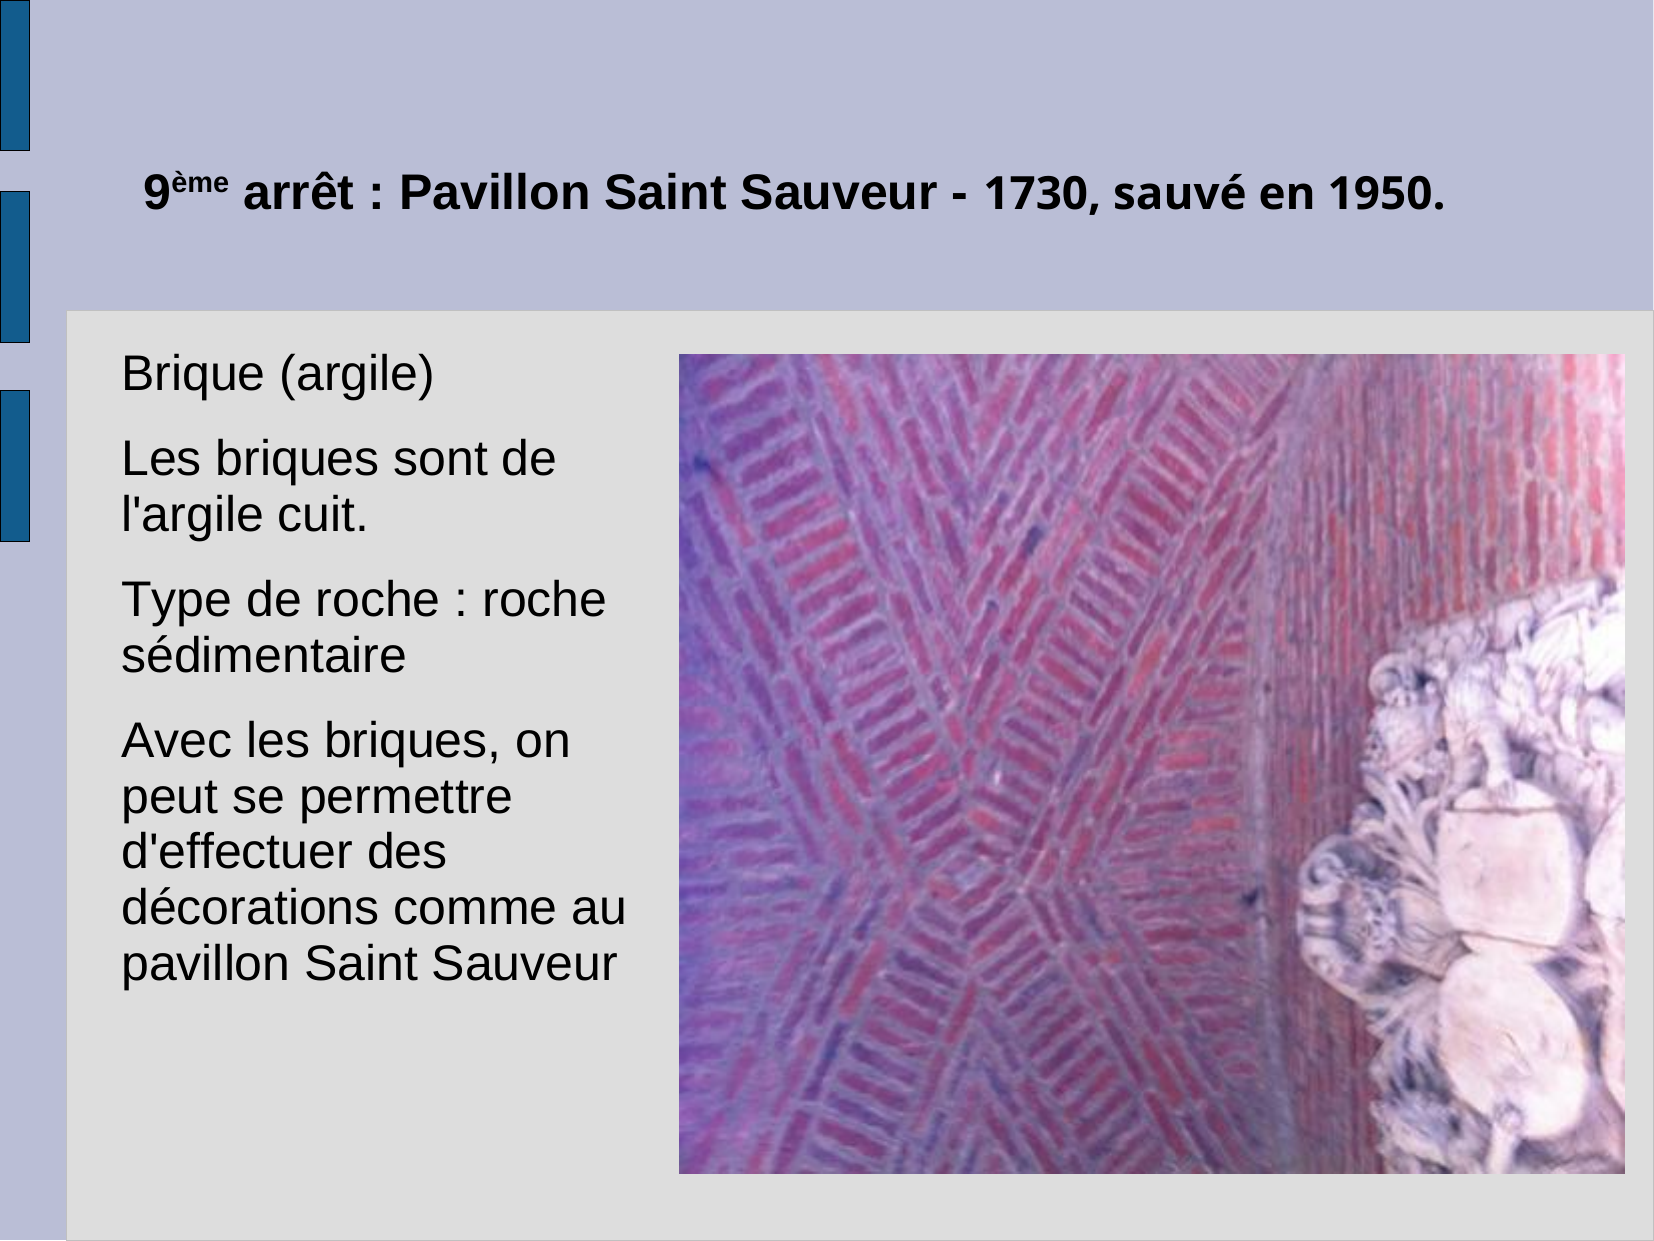

# 9ème arrêt : Pavillon Saint Sauveur - 1730, sauvé en 1950.
Brique (argile)
Les briques sont de l'argile cuit.
Type de roche : roche sédimentaire
Avec les briques, on peut se permettre d'effectuer des décorations comme au pavillon Saint Sauveur